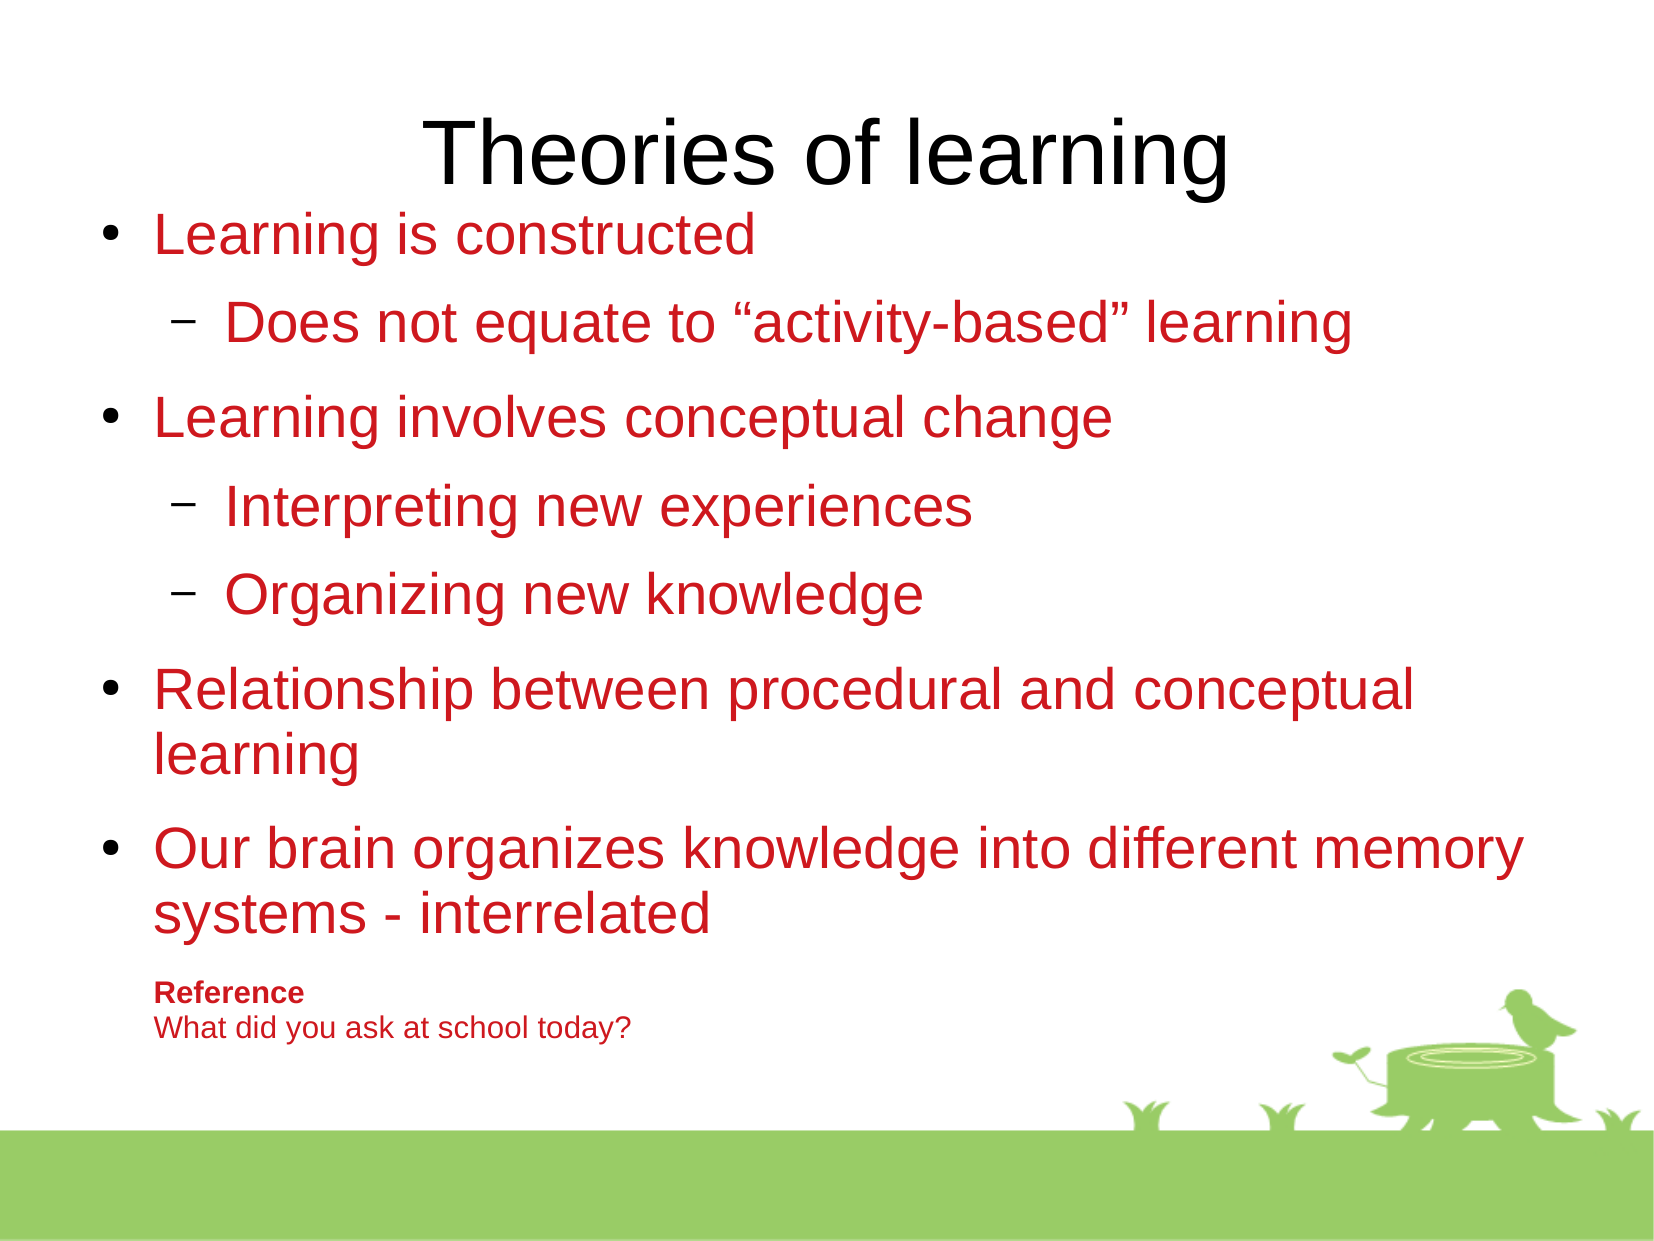

# Theories of learning
Learning is constructed
Does not equate to “activity-based” learning
Learning involves conceptual change
Interpreting new experiences
Organizing new knowledge
Relationship between procedural and conceptual learning
Our brain organizes knowledge into different memory systems - interrelated
Reference
What did you ask at school today?